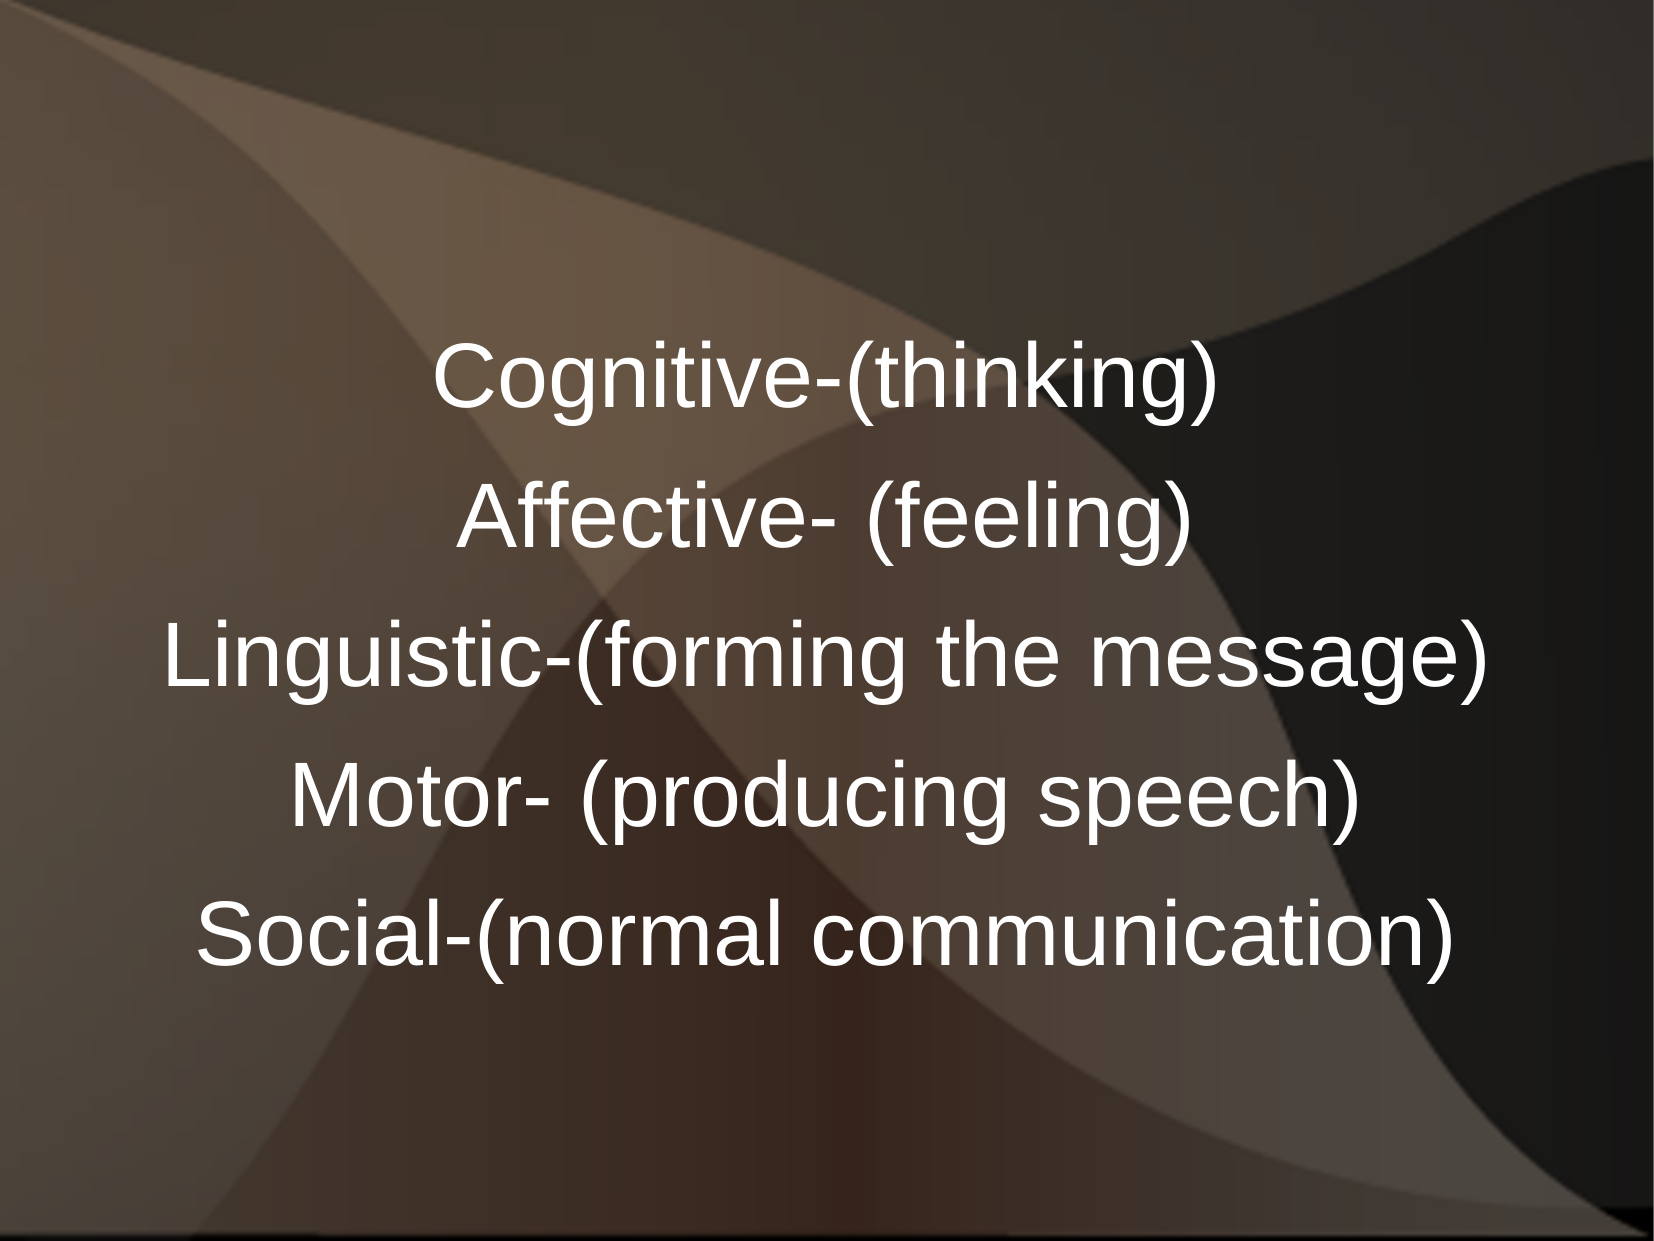

# Cognitive-(thinking)
Affective- (feeling)
Linguistic-(forming the message)
Motor- (producing speech)
Social-(normal communication)